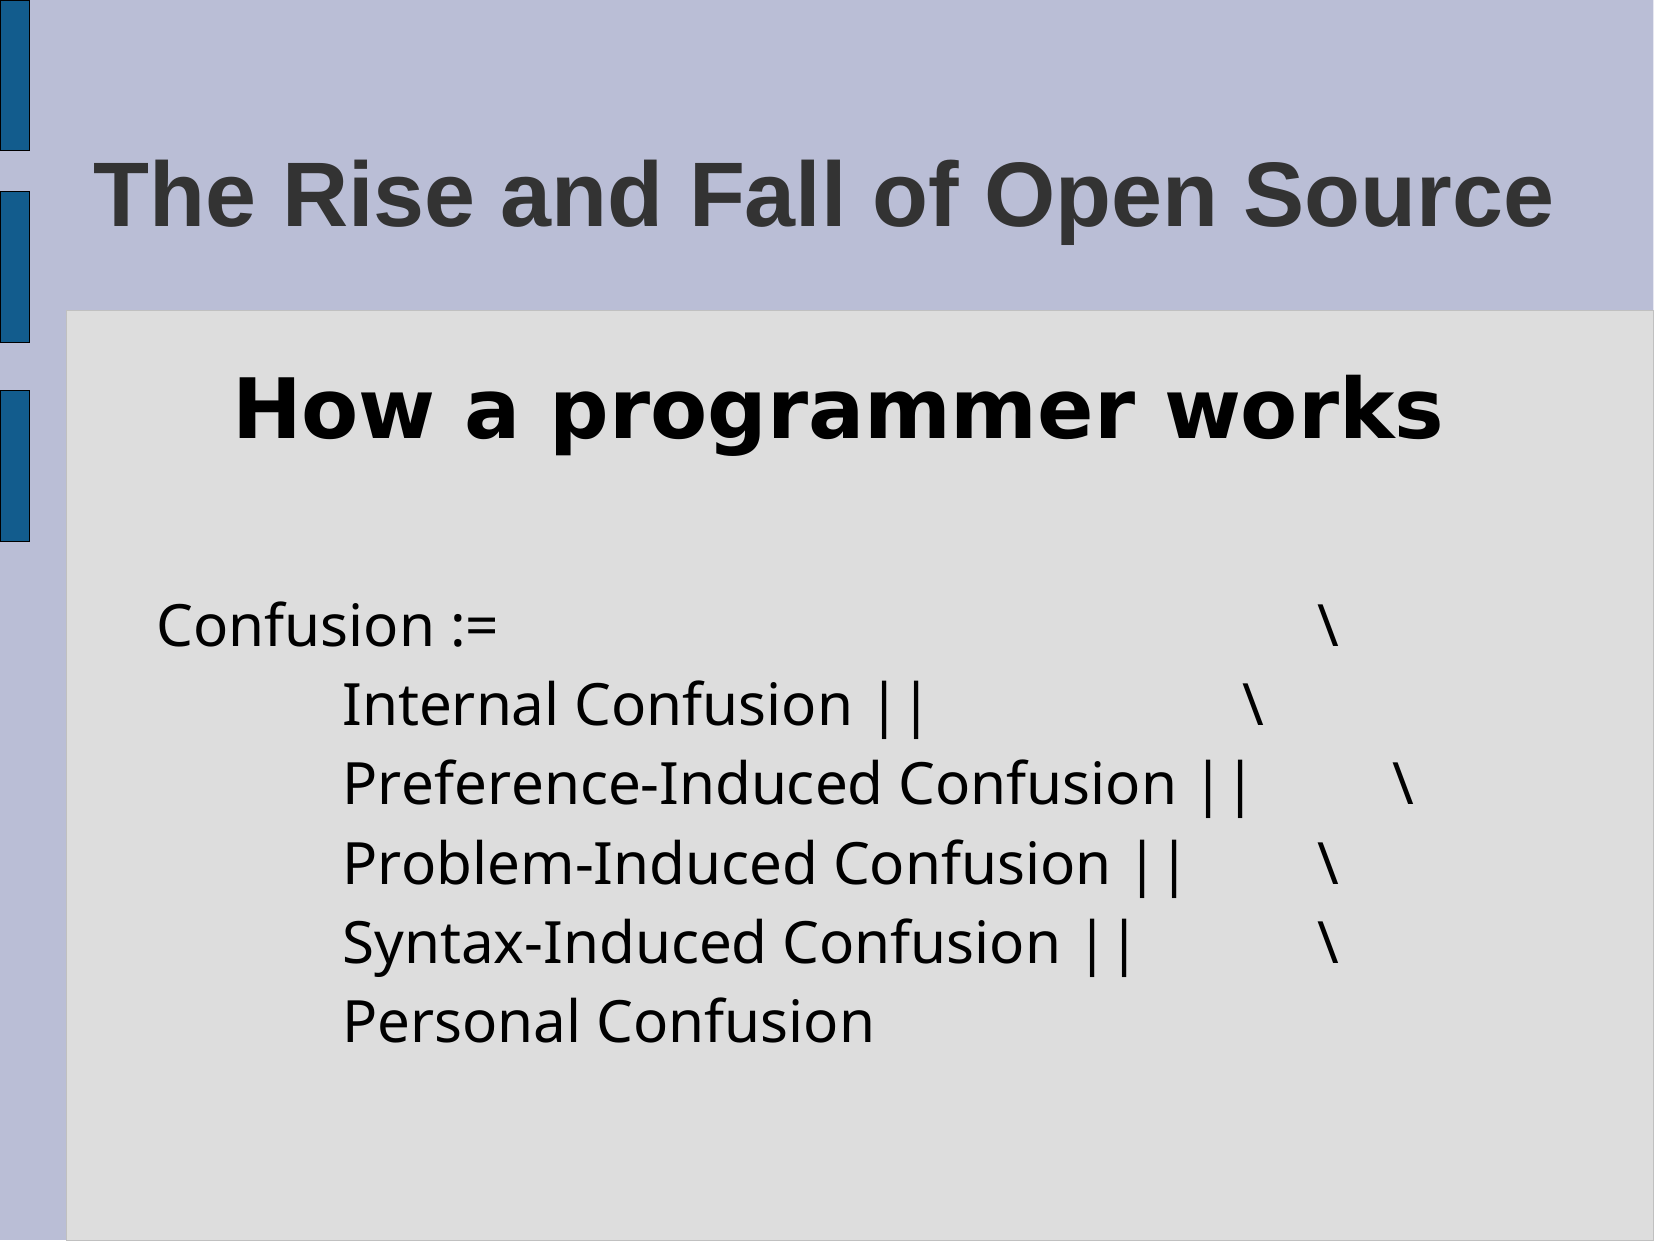

# The Rise and Fall of Open Source
How a programmer works
Confusion :=											\
		Internal Confusion ||					\
		Preference-Induced Confusion ||		\
		Problem-Induced Confusion ||		\
		Syntax-Induced Confusion ||			\
		Personal Confusion